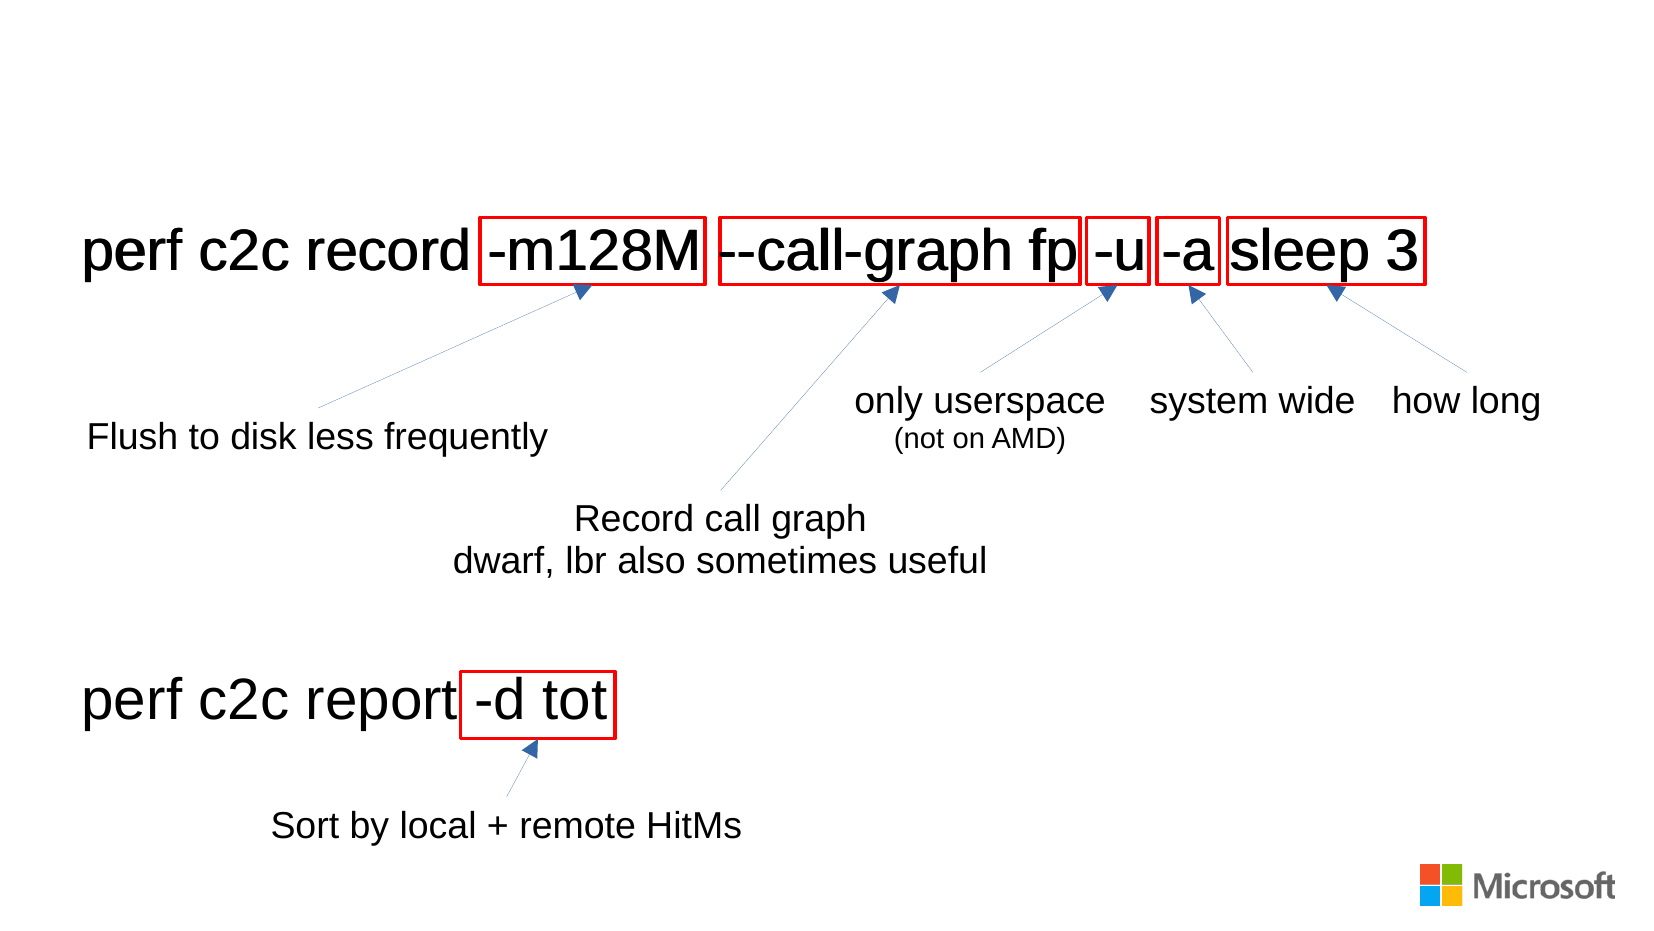

#
perf c2c record -m128M --call-graph fp -u -a sleep 3
perf c2c record -m128M --call-graph fp -u -a sleep 3
only userspace
(not on AMD)
system wide
how long
Flush to disk less frequently
Record call graph
dwarf, lbr also sometimes useful
perf c2c report -d tot
Sort by local + remote HitMs